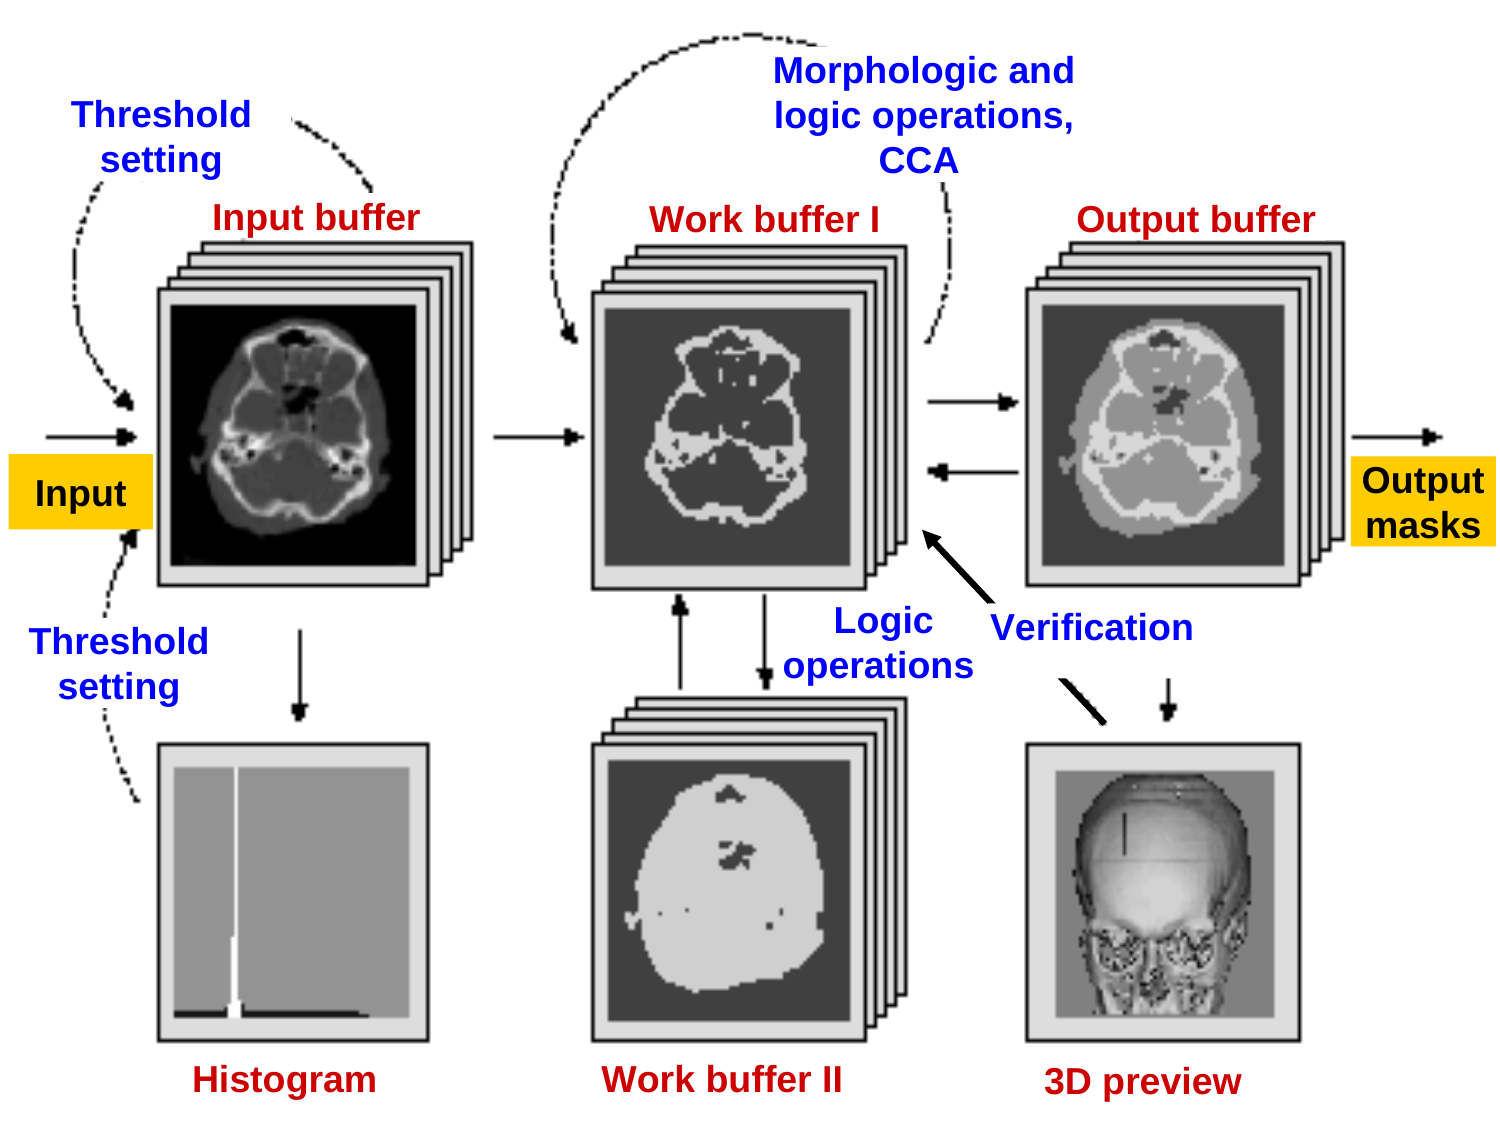

Morphologic and logic operations, CCA
Threshold setting
Input buffer
Output buffer
Work buffer I
Input
Output masks
Logic operations
Verification
Threshold setting
Histogram
Work buffer II
3D preview